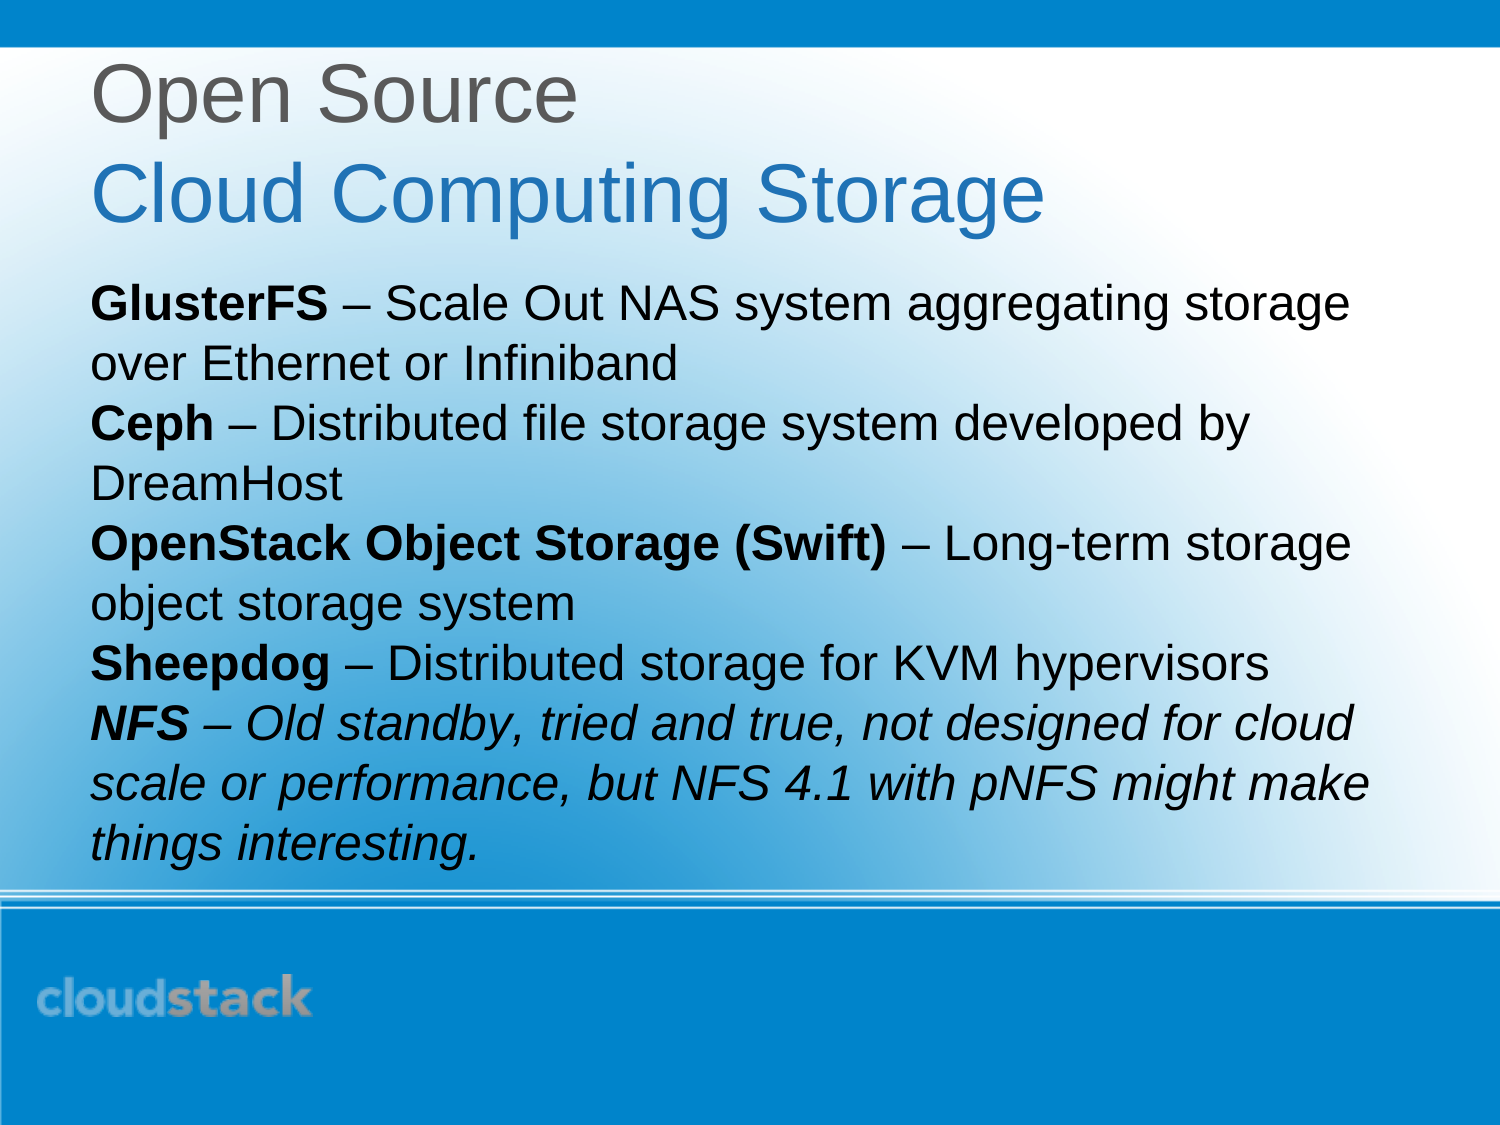

# Open Source Cloud Computing Storage
GlusterFS – Scale Out NAS system aggregating storage over Ethernet or Infiniband
Ceph – Distributed file storage system developed by
DreamHost
OpenStack Object Storage (Swift) – Long-term storage
object storage system
Sheepdog – Distributed storage for KVM hypervisors
NFS – Old standby, tried and true, not designed for cloud
scale or performance, but NFS 4.1 with pNFS might make
things interesting.